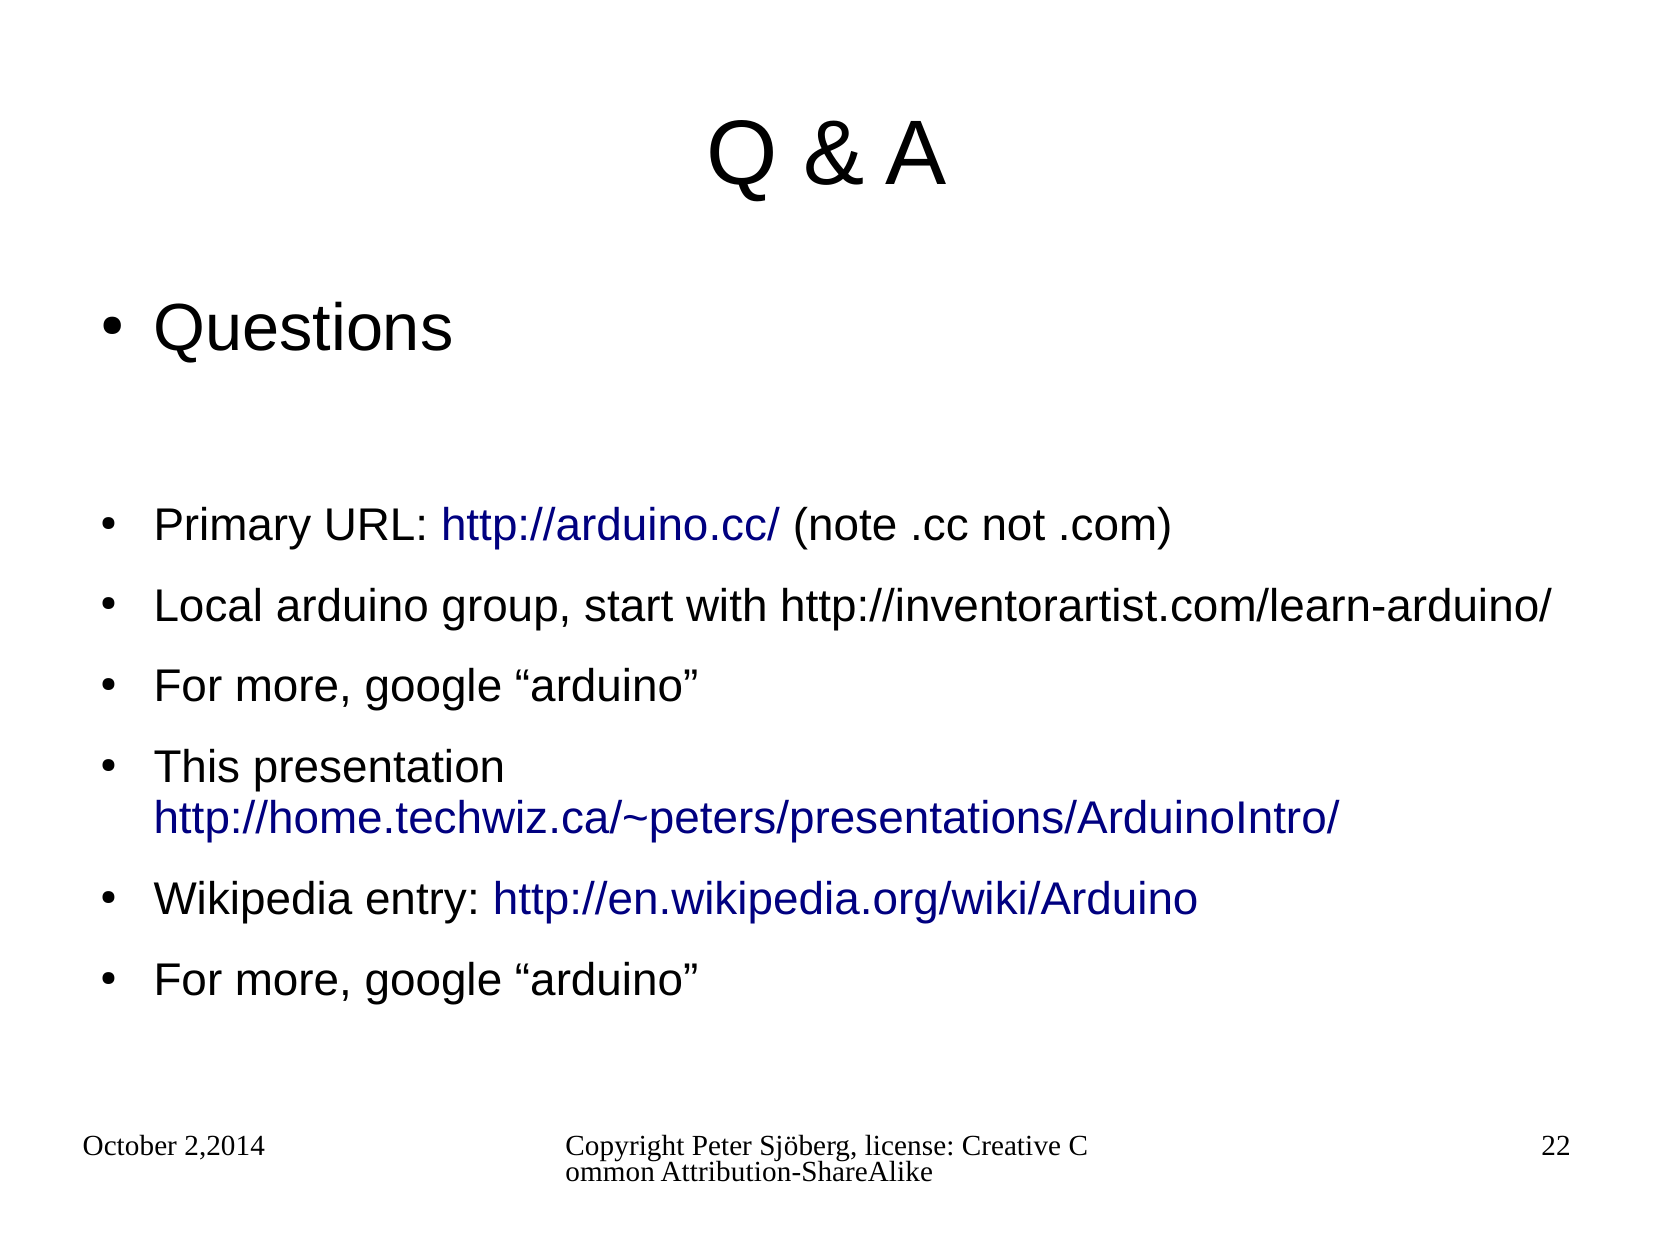

# Q & A
Questions
Primary URL: http://arduino.cc/ (note .cc not .com)
Local arduino group, start with http://inventorartist.com/learn-arduino/
For more, google “arduino”
This presentation http://home.techwiz.ca/~peters/presentations/ArduinoIntro/
Wikipedia entry: http://en.wikipedia.org/wiki/Arduino
For more, google “arduino”
October 2,2014
Copyright Peter Sjöberg, license: Creative Common Attribution-ShareAlike
22